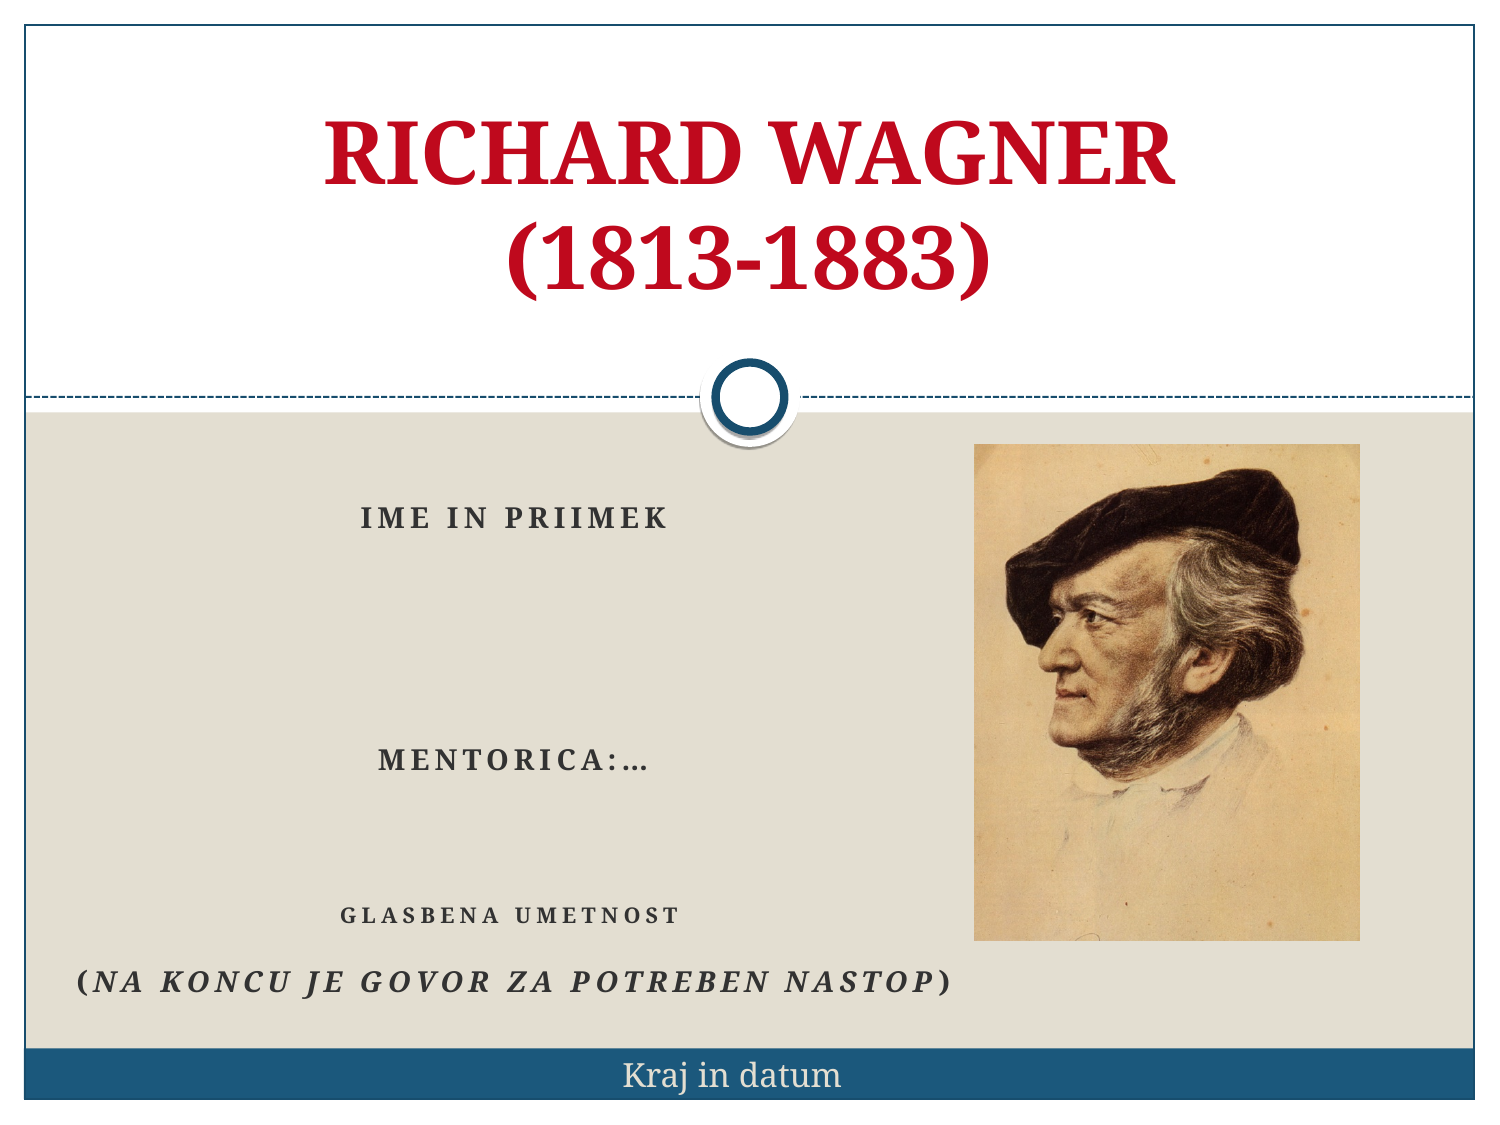

RICHARD WAGNER
(1813-1883)
# Ime in priimek
MENTORICA:…
GLASBENA UMETNOST
(NA KONCU JE GOVOR ZA POTREBEN NASTOP)
Kraj in datum